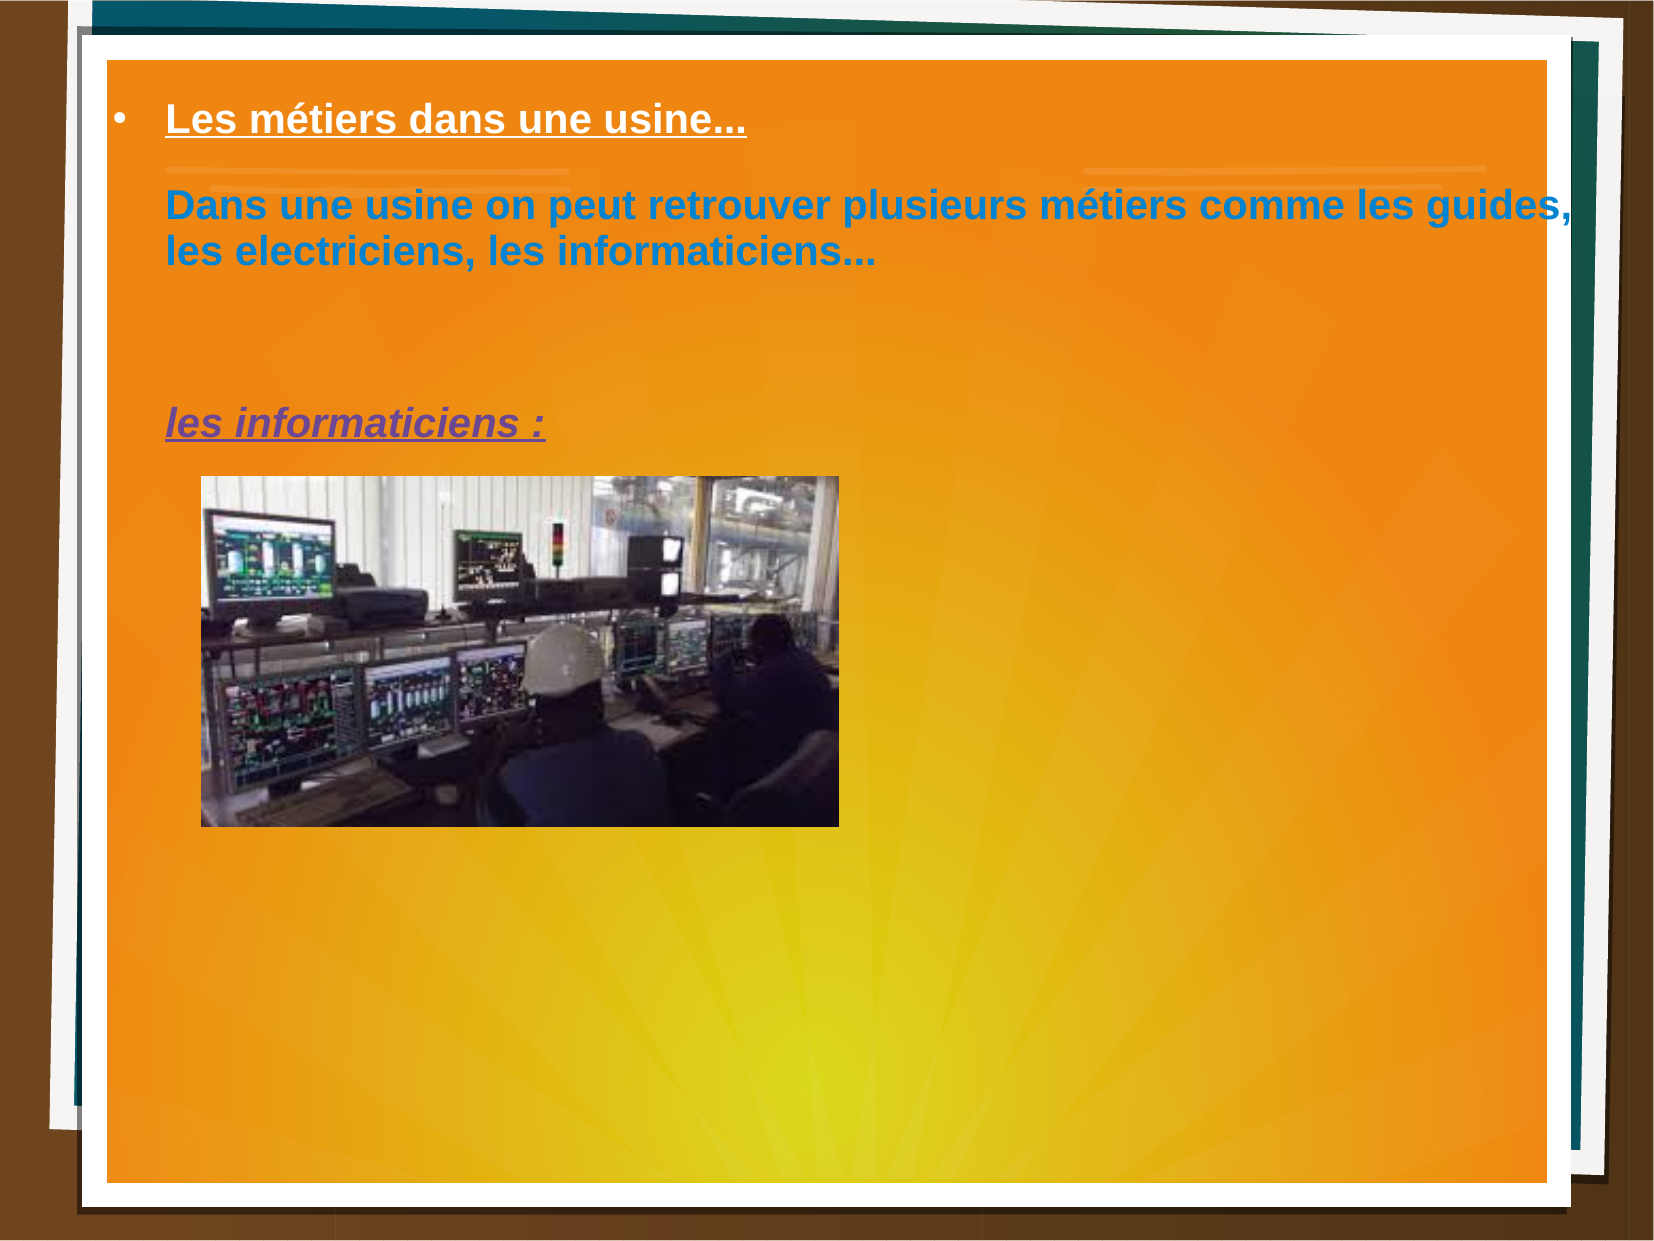

# Les métiers dans une usine...
Dans une usine on peut retrouver plusieurs métiers comme les guides, les electriciens, les informaticiens...
les informaticiens :